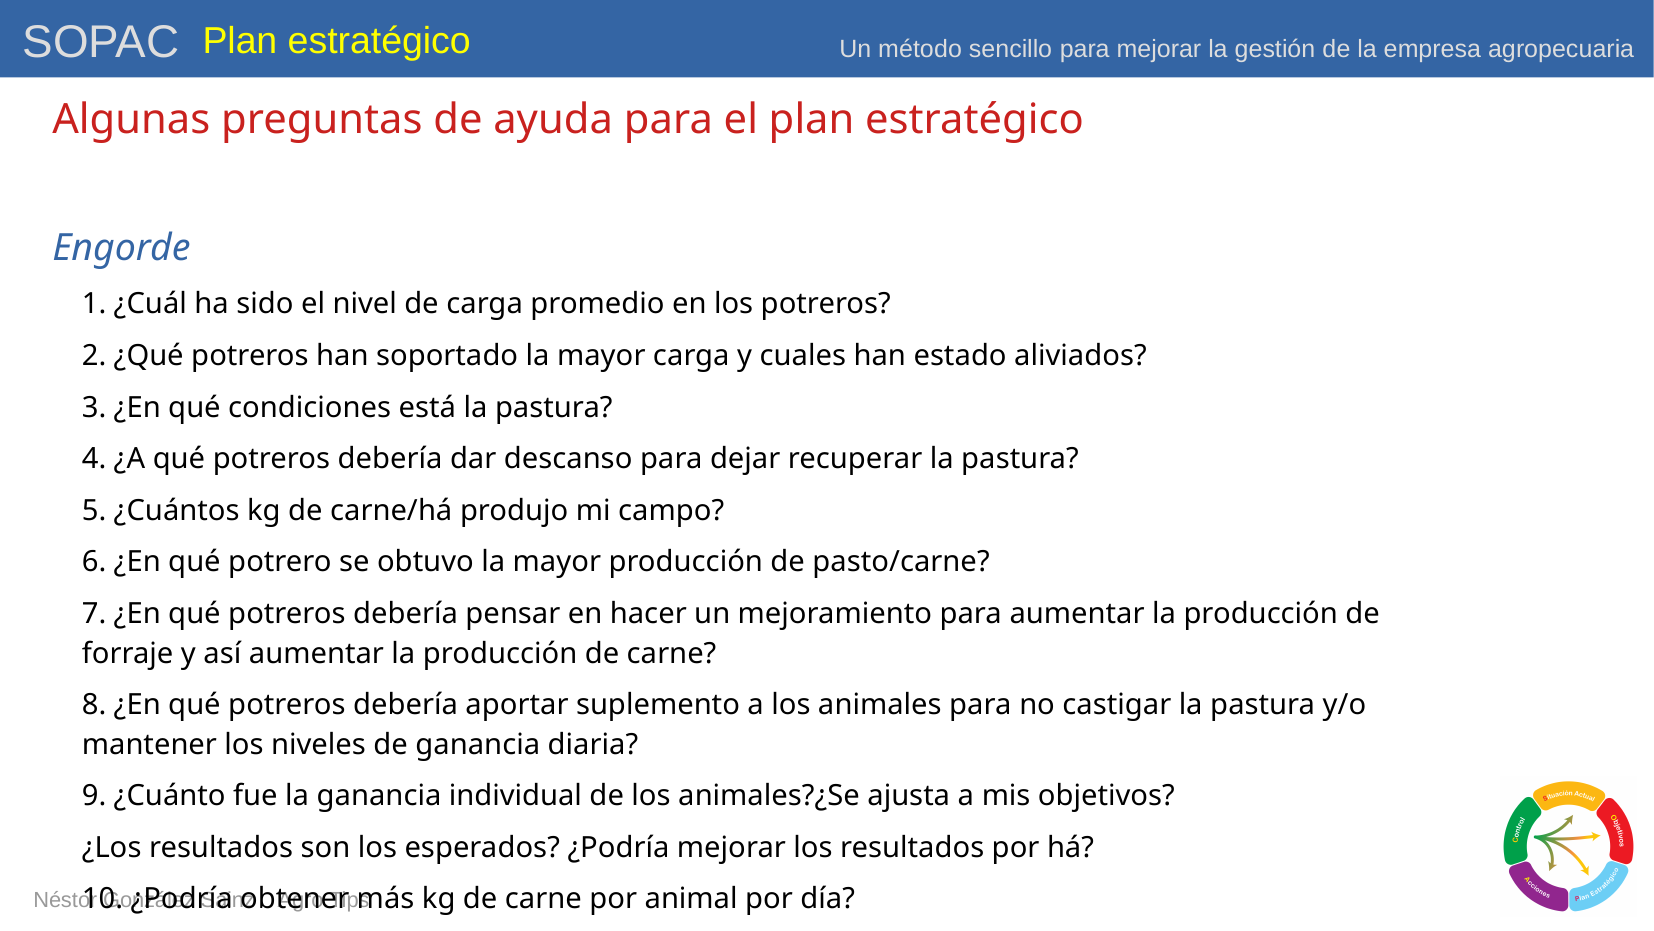

Plan estratégico
Algunas preguntas de ayuda para el plan estratégico
Engorde
1. ¿Cuál ha sido el nivel de carga promedio en los potreros?
2. ¿Qué potreros han soportado la mayor carga y cuales han estado aliviados?
3. ¿En qué condiciones está la pastura?
4. ¿A qué potreros debería dar descanso para dejar recuperar la pastura?
5. ¿Cuántos kg de carne/há produjo mi campo?
6. ¿En qué potrero se obtuvo la mayor producción de pasto/carne?
7. ¿En qué potreros debería pensar en hacer un mejoramiento para aumentar la producción de forraje y así aumentar la producción de carne?
8. ¿En qué potreros debería aportar suplemento a los animales para no castigar la pastura y/o mantener los niveles de ganancia diaria?
9. ¿Cuánto fue la ganancia individual de los animales?¿Se ajusta a mis objetivos?
¿Los resultados son los esperados? ¿Podría mejorar los resultados por há?
10. ¿Podría obtener más kg de carne por animal por día?